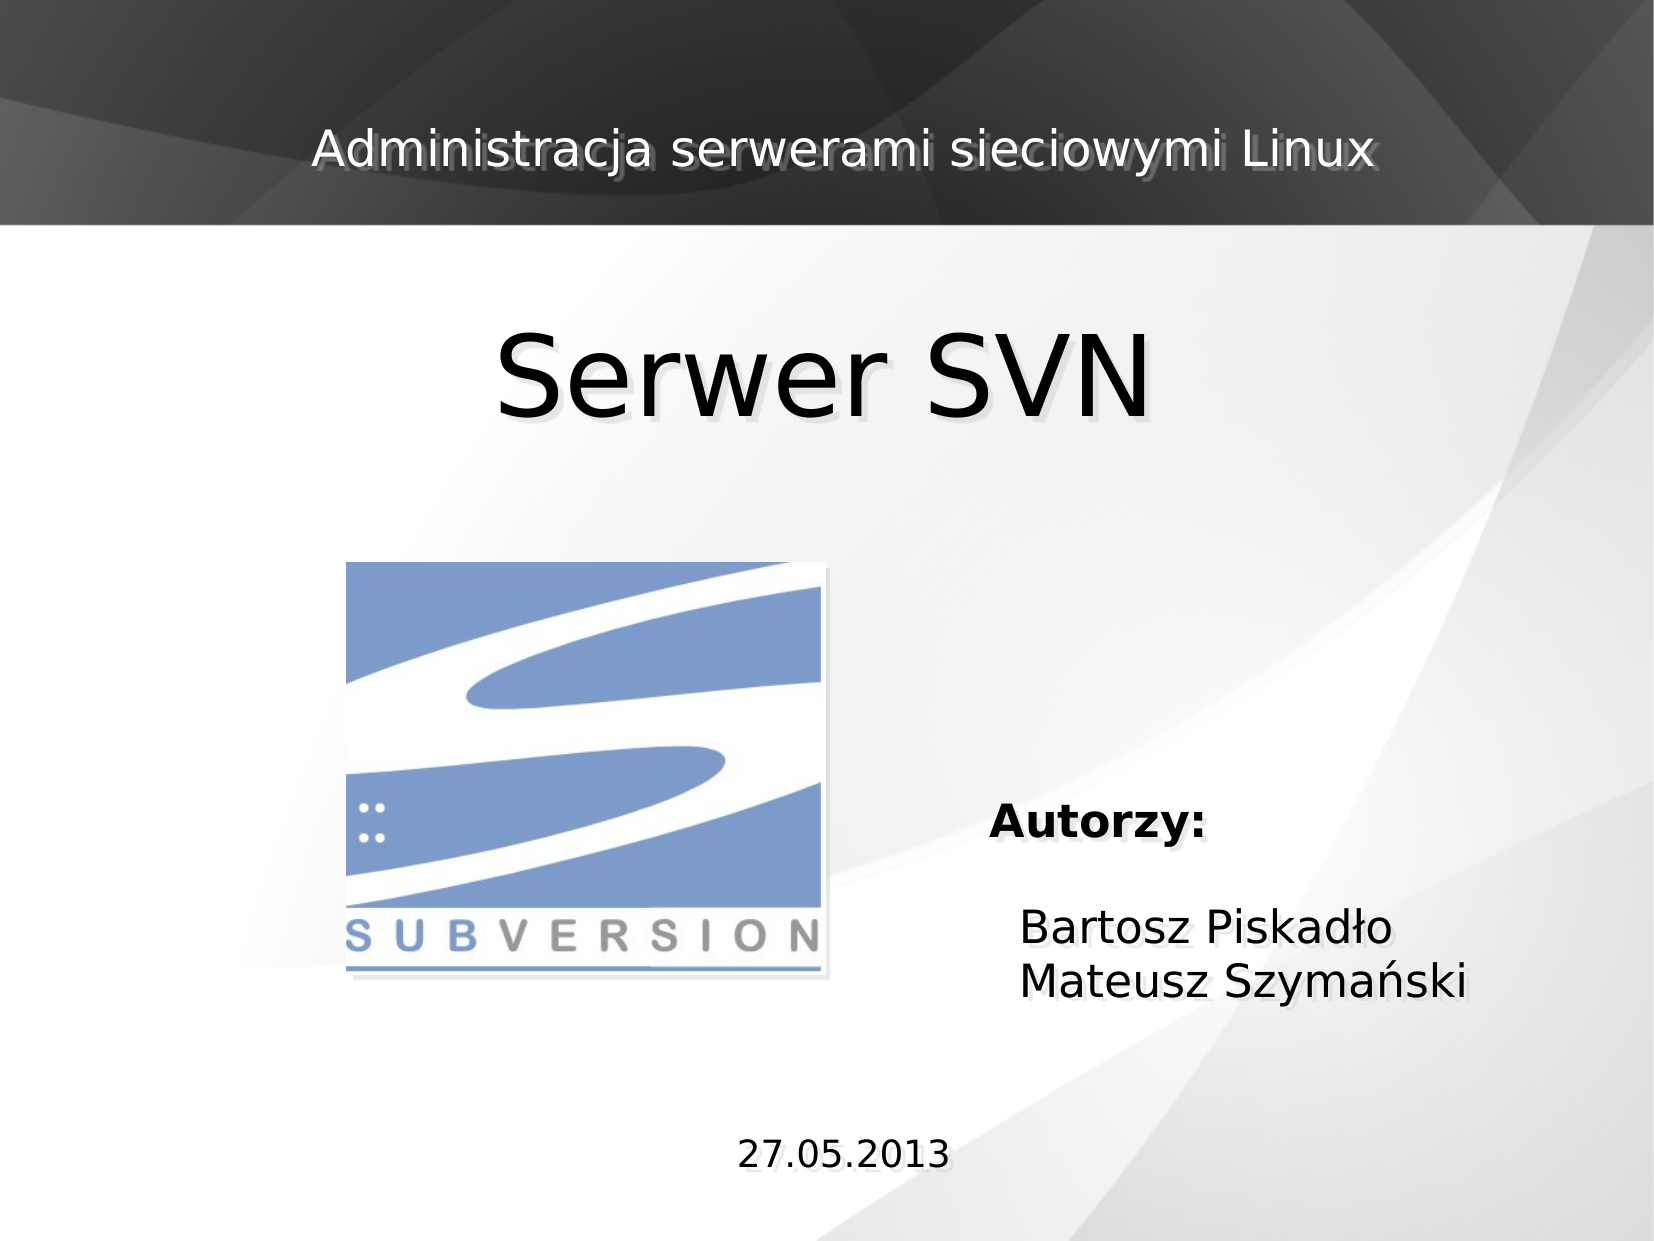

Administracja serwerami sieciowymi Linux
Serwer SVN
Autorzy:
 Bartosz Piskadło
 Mateusz Szymański
27.05.2013